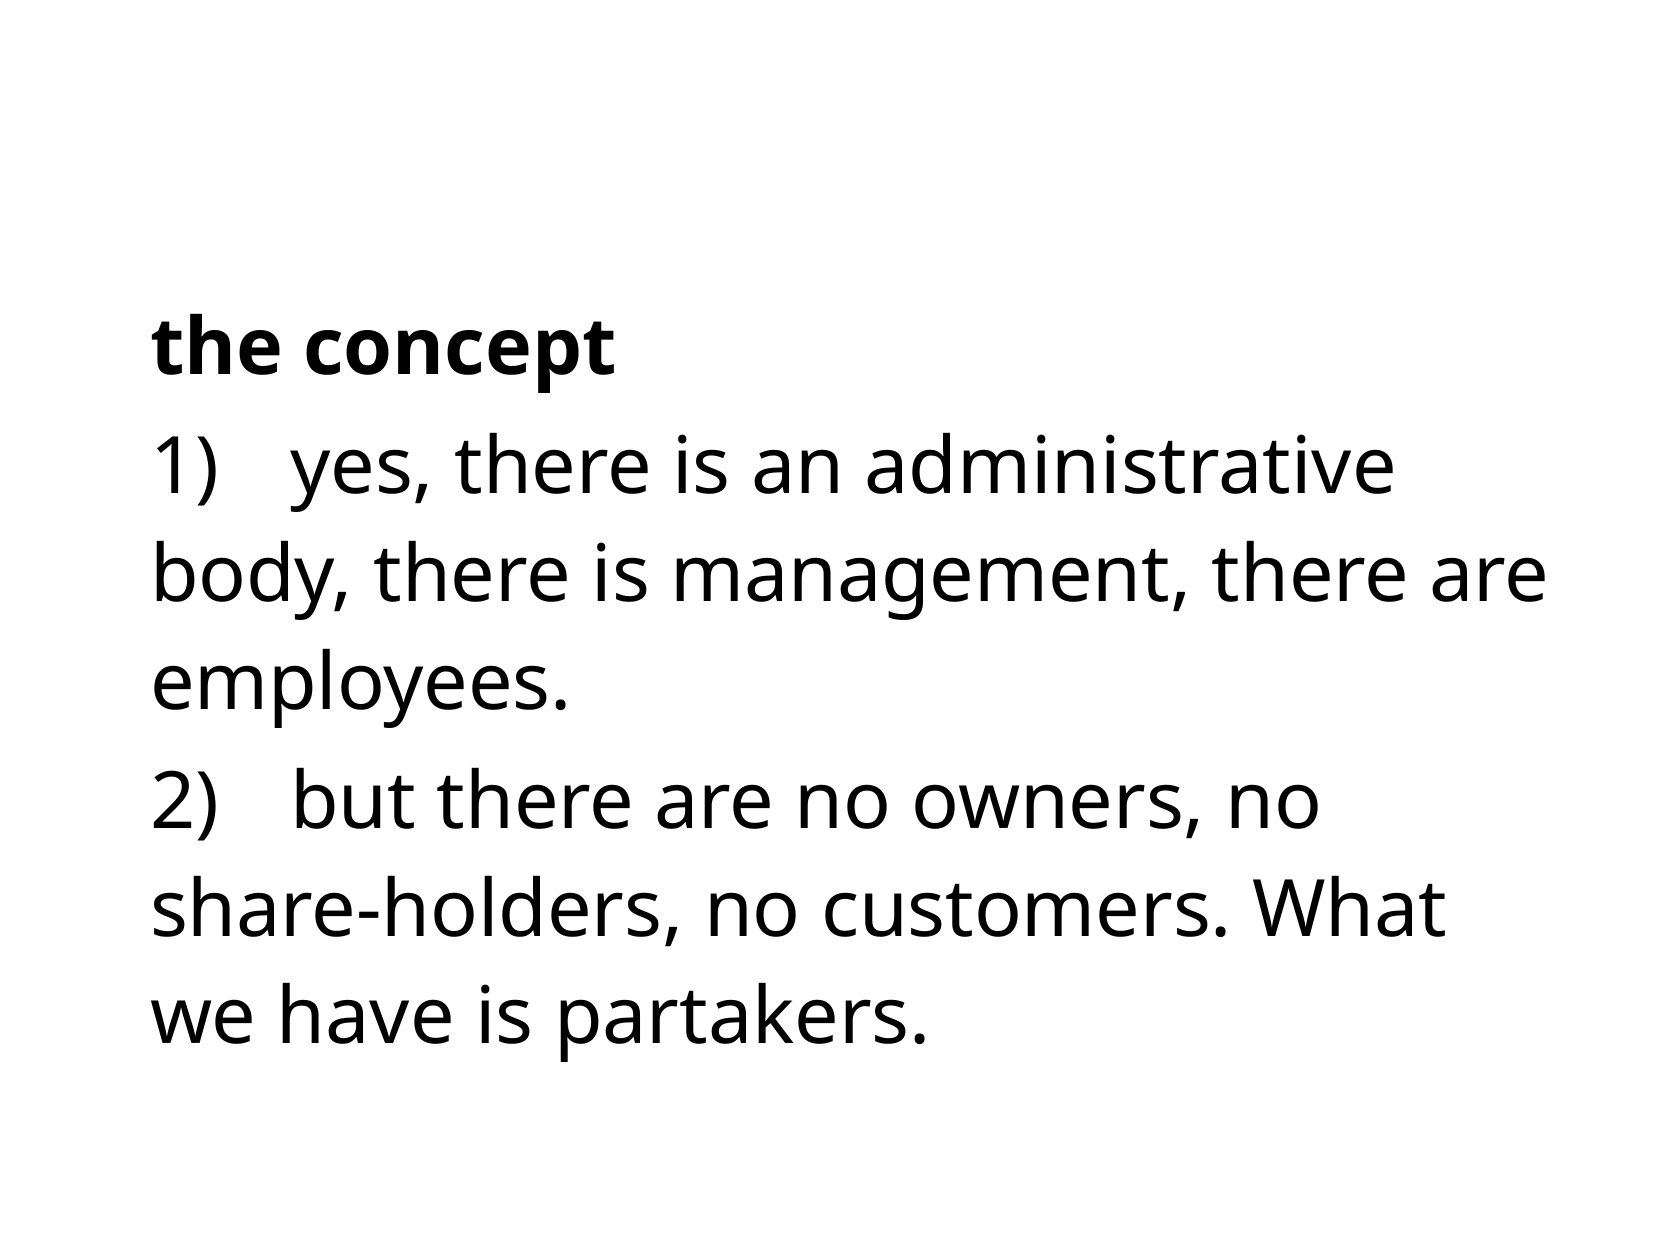

# the concept
1) 	yes, there is an administrative body, there is management, there are employees.
2) 	but there are no owners, no share-holders, no customers. What we have is partakers.